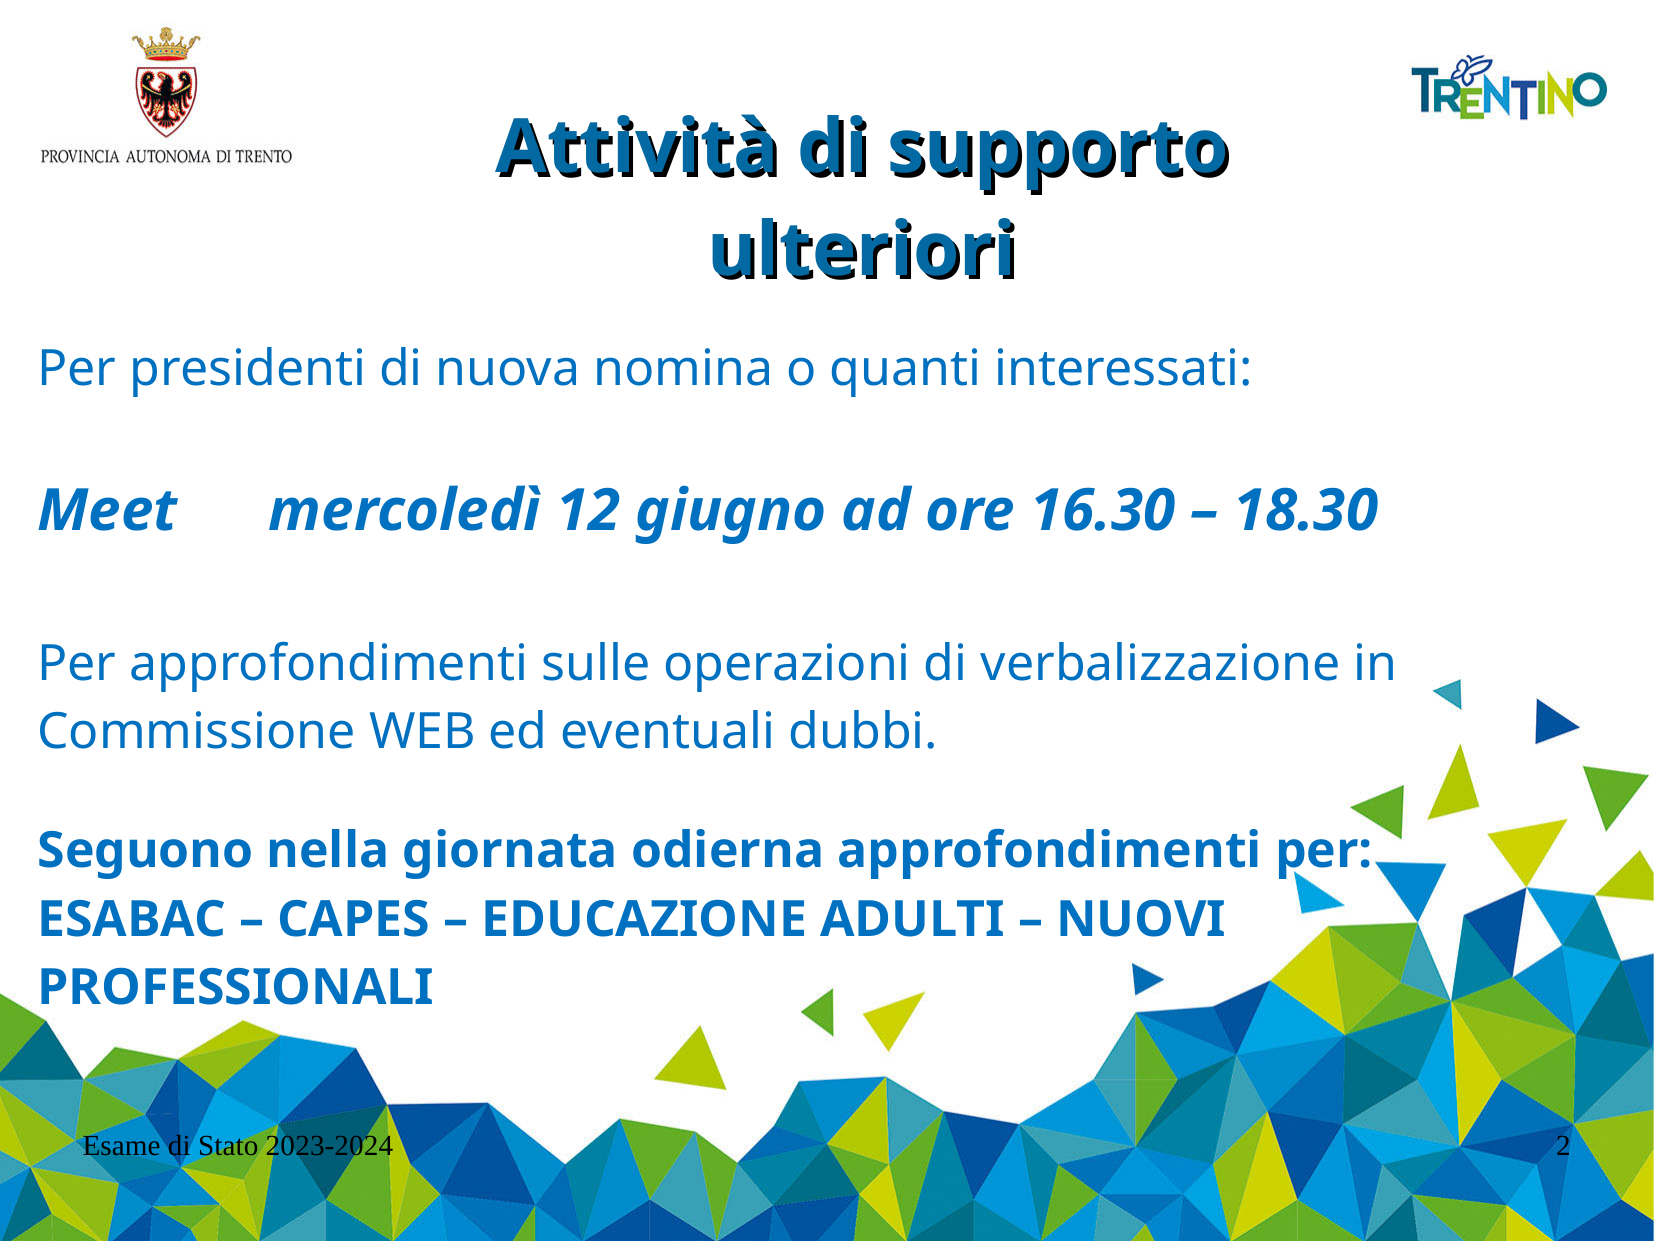

Attività di supporto ulteriori
Per presidenti di nuova nomina o quanti interessati:
Meet mercoledì 12 giugno ad ore 16.30 – 18.30
Per approfondimenti sulle operazioni di verbalizzazione in Commissione WEB ed eventuali dubbi.
Seguono nella giornata odierna approfondimenti per:
ESABAC – CAPES – EDUCAZIONE ADULTI – NUOVI PROFESSIONALI
Esame di Stato 2023-2024
2